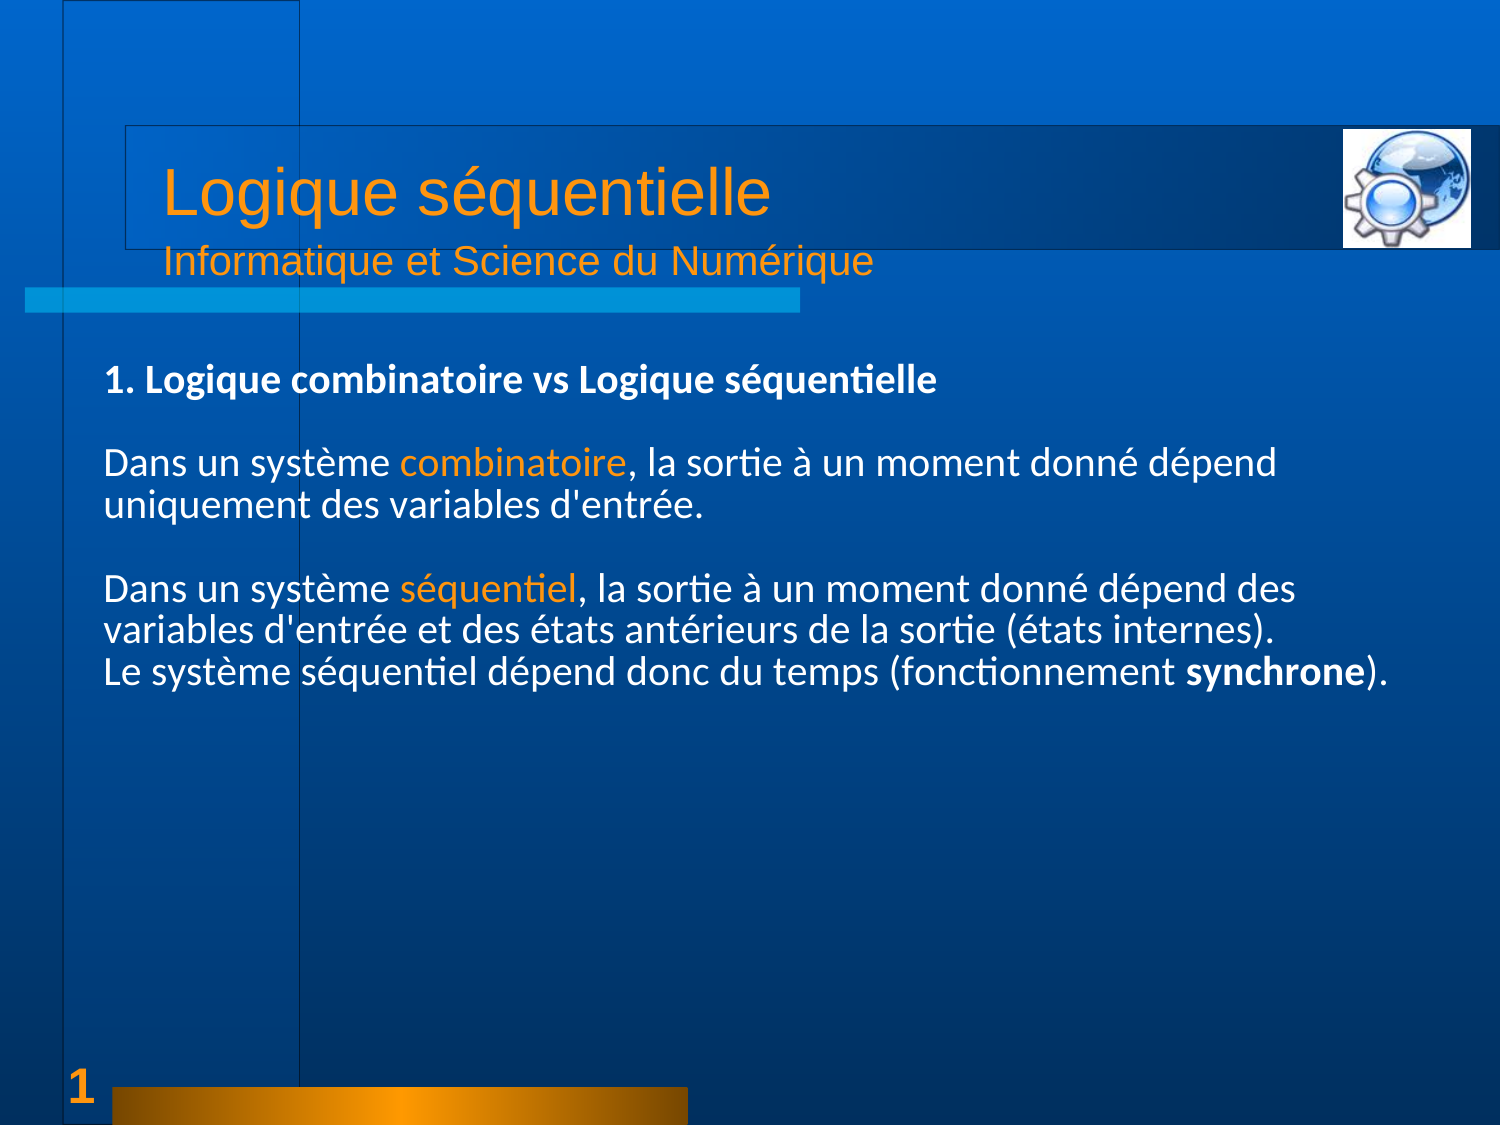

1. Logique combinatoire vs Logique séquentielle
Dans un système combinatoire, la sortie à un moment donné dépend uniquement des variables d'entrée.
Dans un système séquentiel, la sortie à un moment donné dépend des variables d'entrée et des états antérieurs de la sortie (états internes).
Le système séquentiel dépend donc du temps (fonctionnement synchrone).